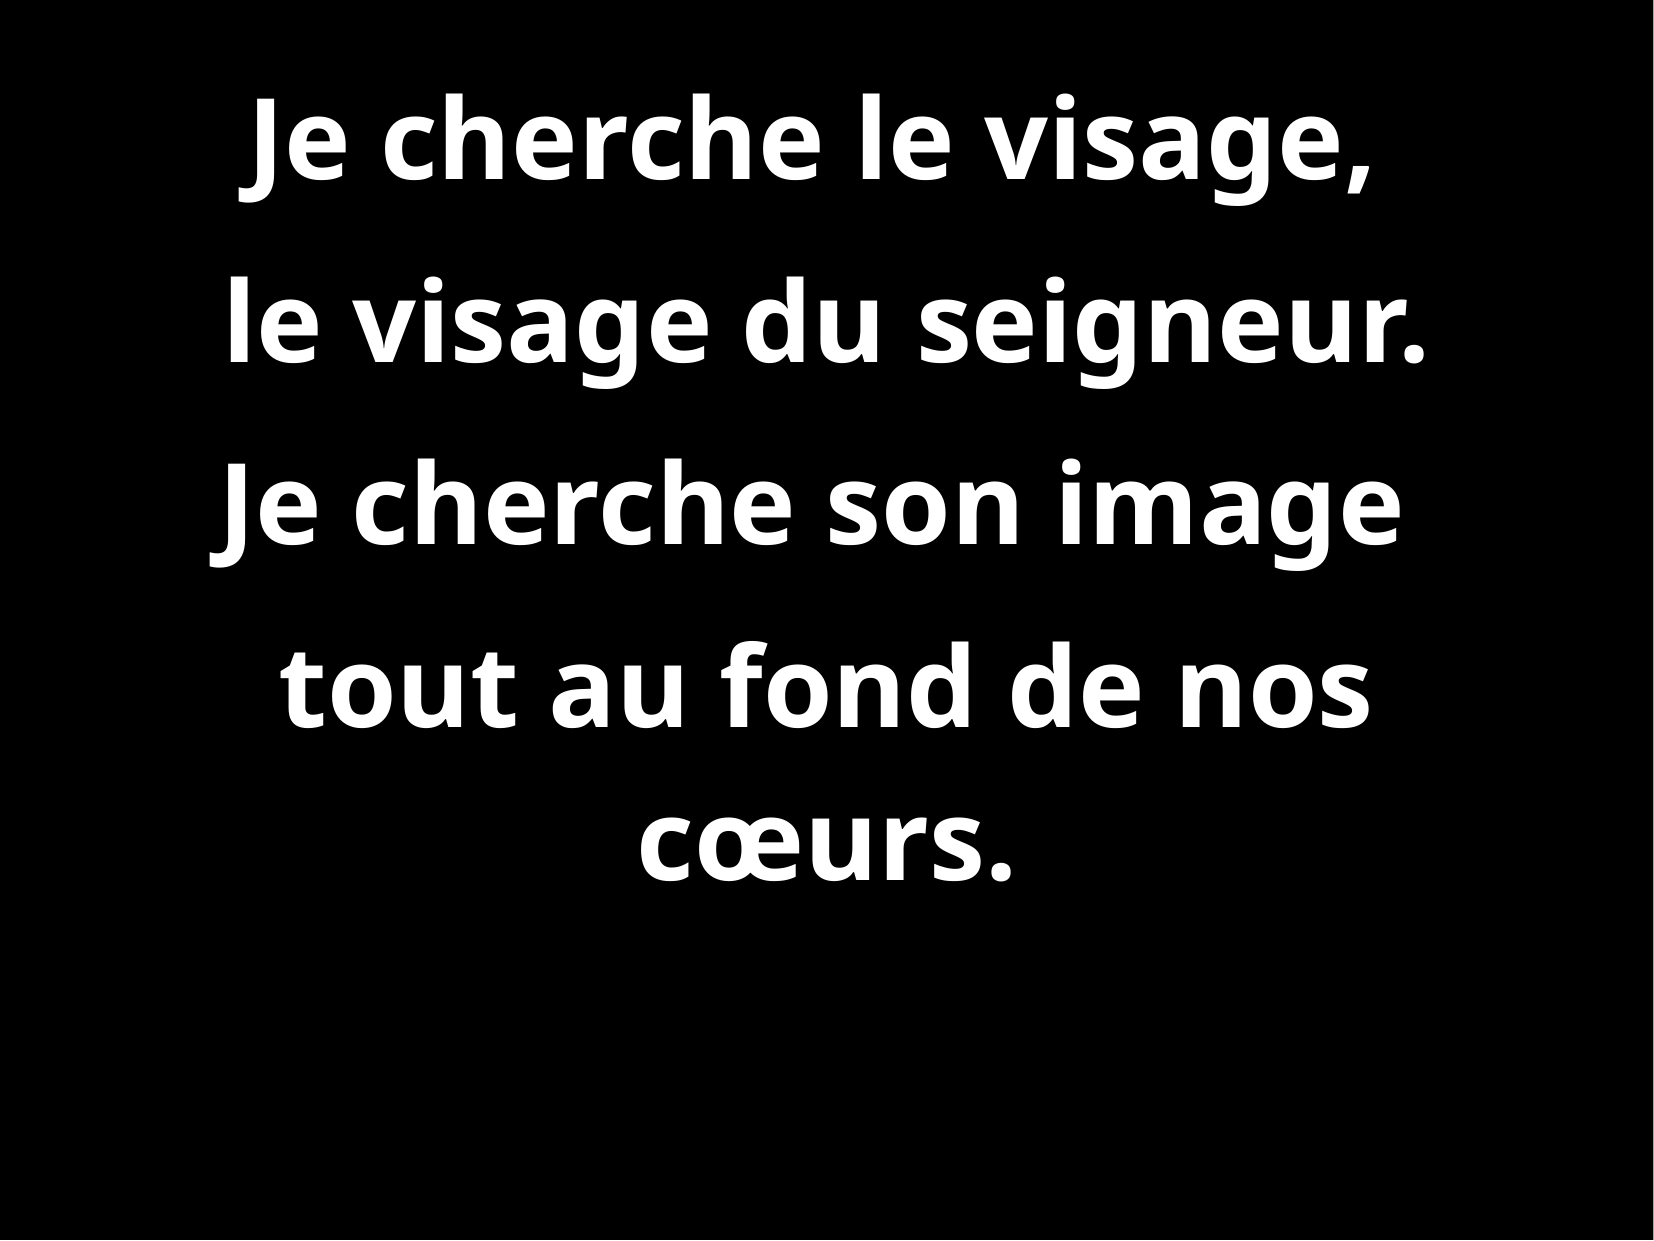

# Je cherche le visage,
le visage du seigneur.
Je cherche son image
tout au fond de nos cœurs.